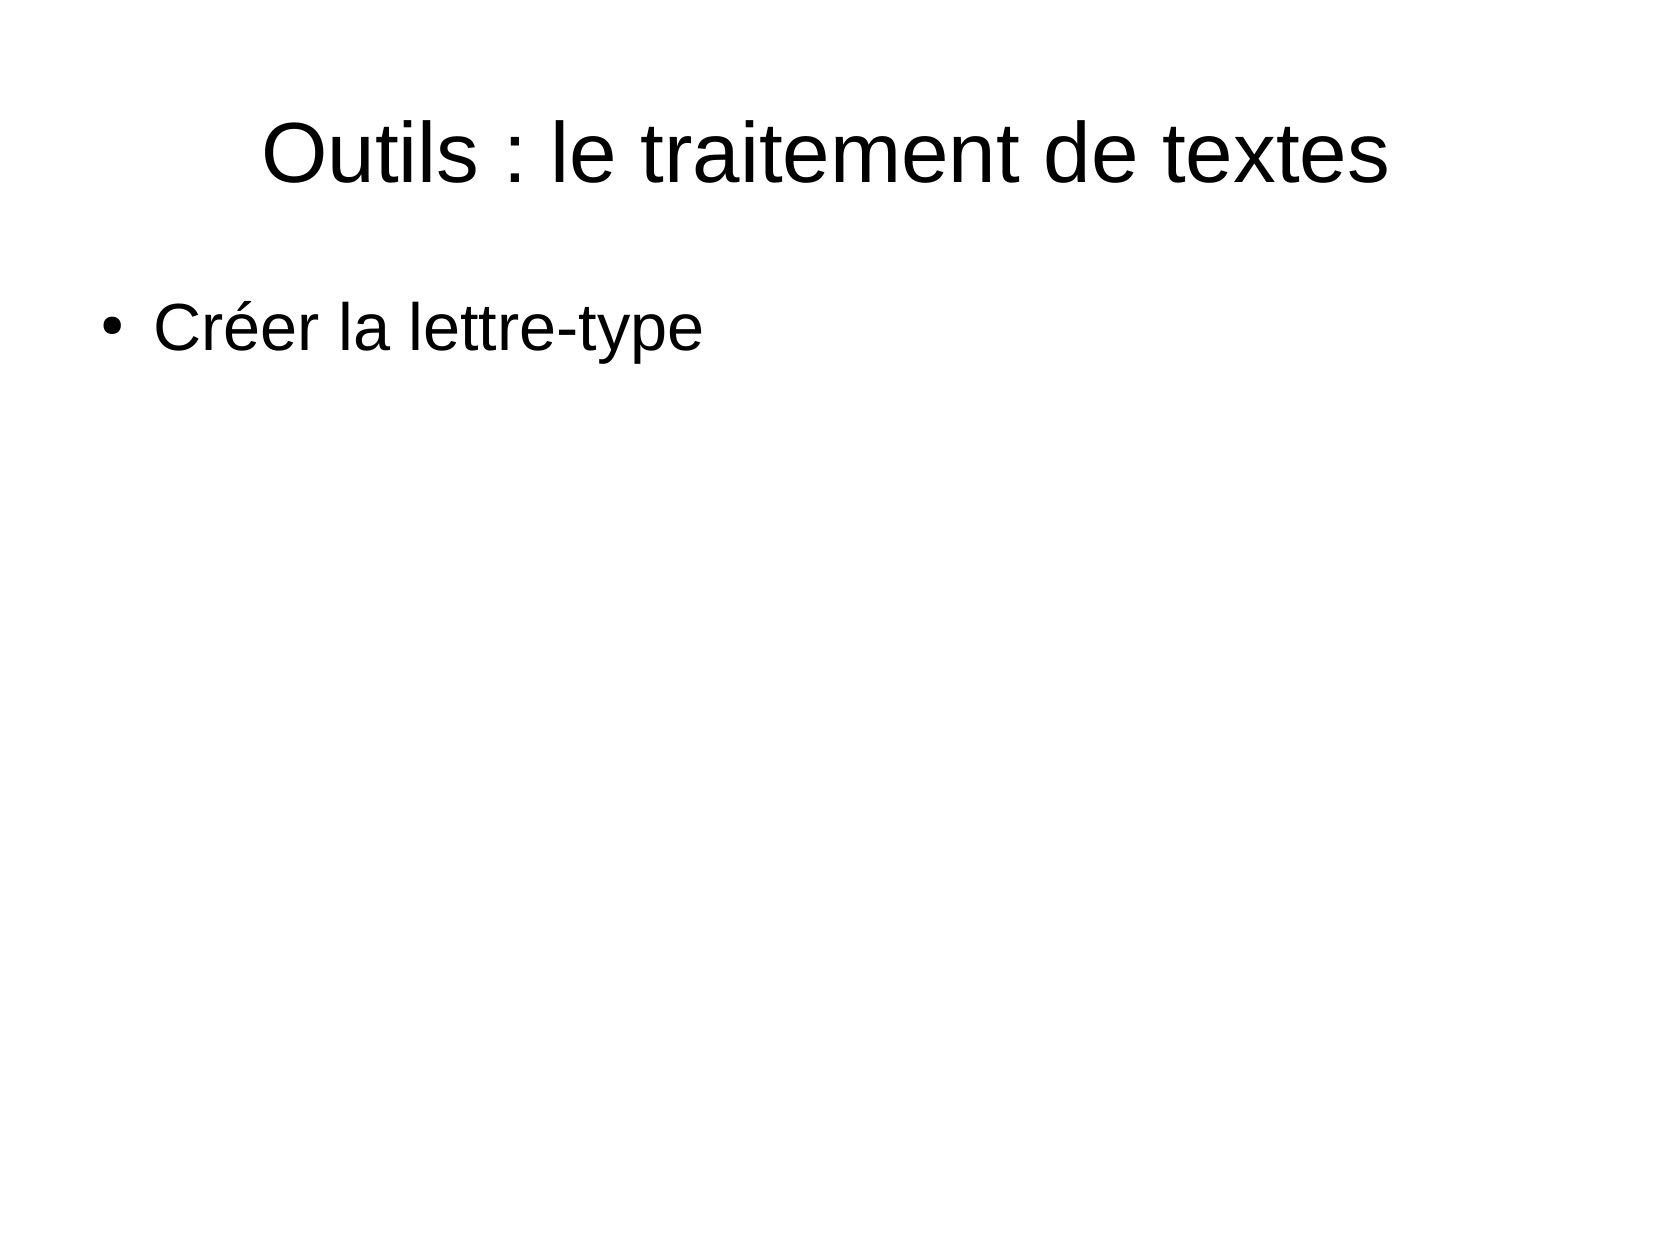

# Outils : le traitement de textes
Créer la lettre-type